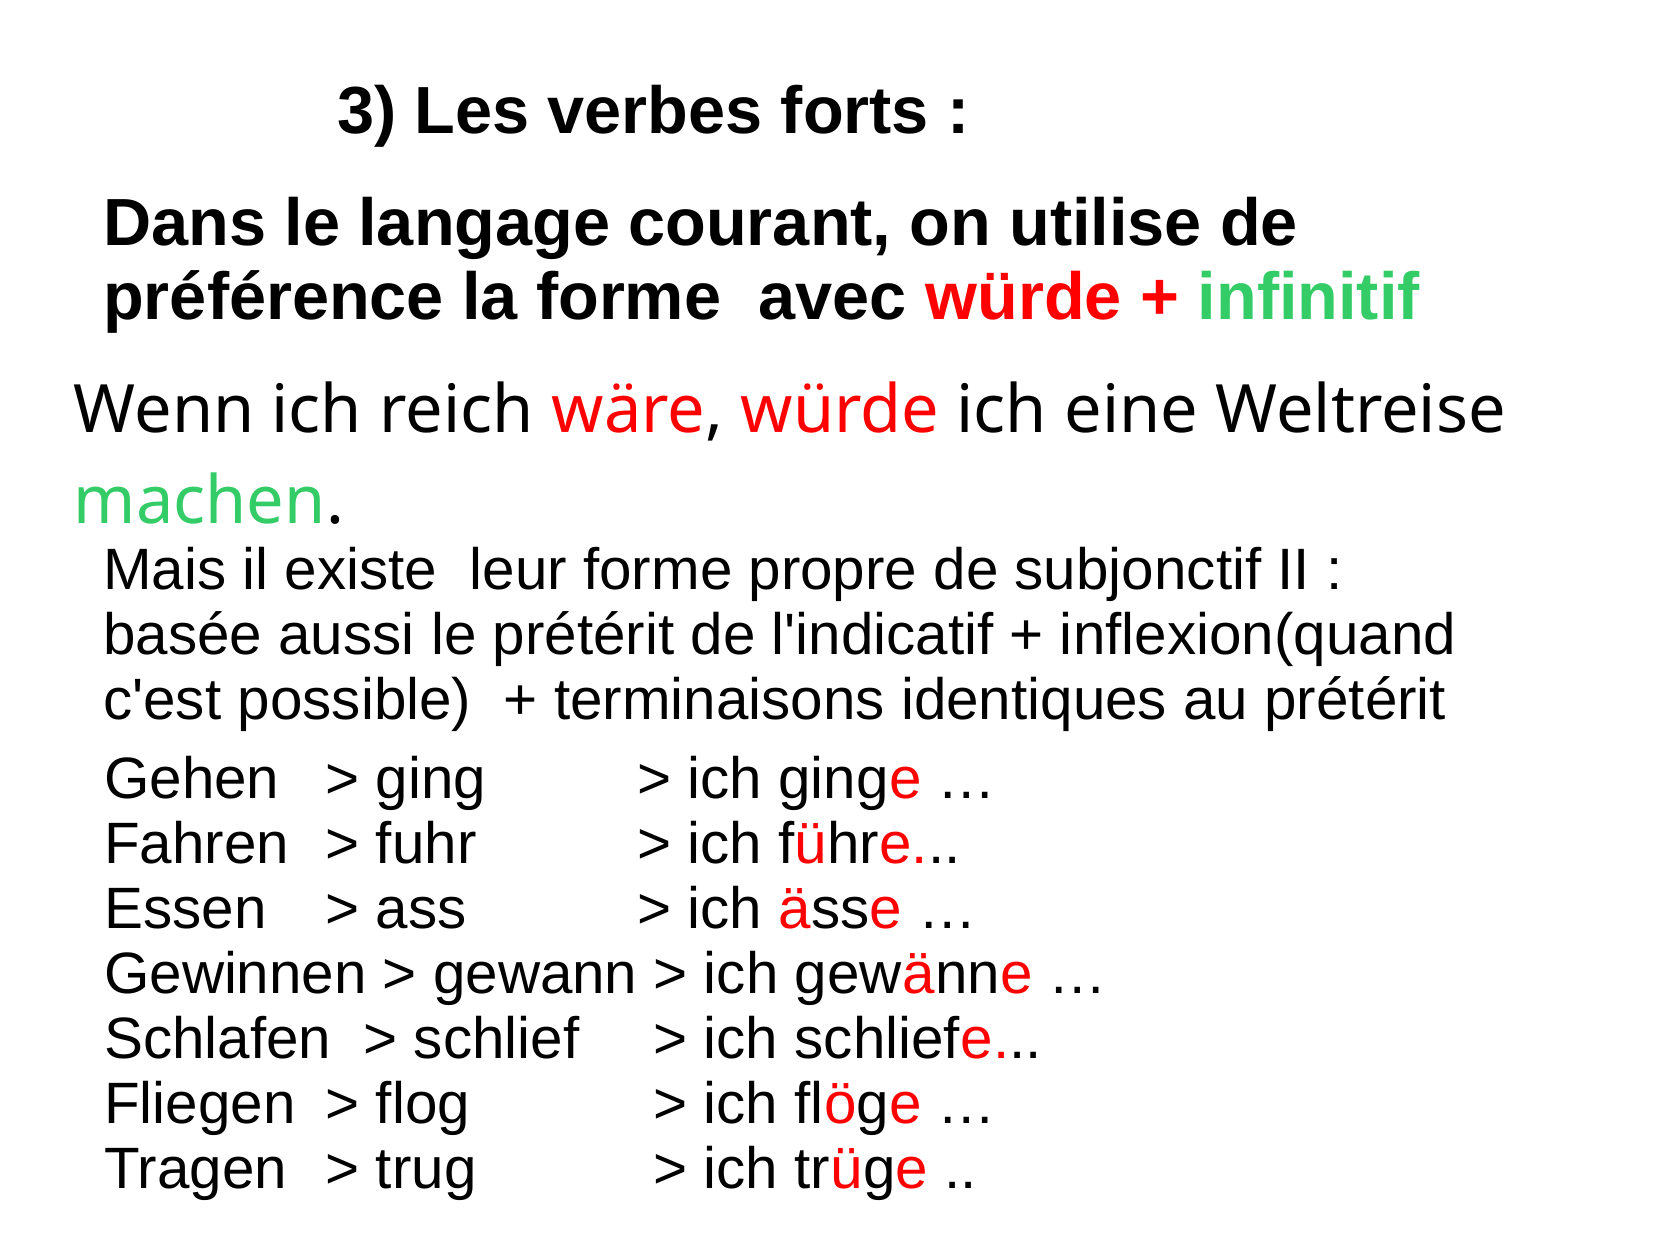

3) Les verbes forts :
Dans le langage courant, on utilise de préférence la forme avec würde + infinitif
Wenn ich reich wäre, würde ich eine Weltreise machen.
Mais il existe leur forme propre de subjonctif II : basée aussi le prétérit de l'indicatif + inflexion(quand c'est possible) + terminaisons identiques au prétérit
Gehen 	> ging 		 > ich ginge …
Fahren	> fuhr 		 > ich führe...
Essen 	> ass 		 > ich ässe …
Gewinnen > gewann > ich gewänne …
Schlafen > schlief 	 > ich schliefe...
Fliegen 	> flog 		 > ich flöge …
Tragen 	> trug 		 > ich trüge ..